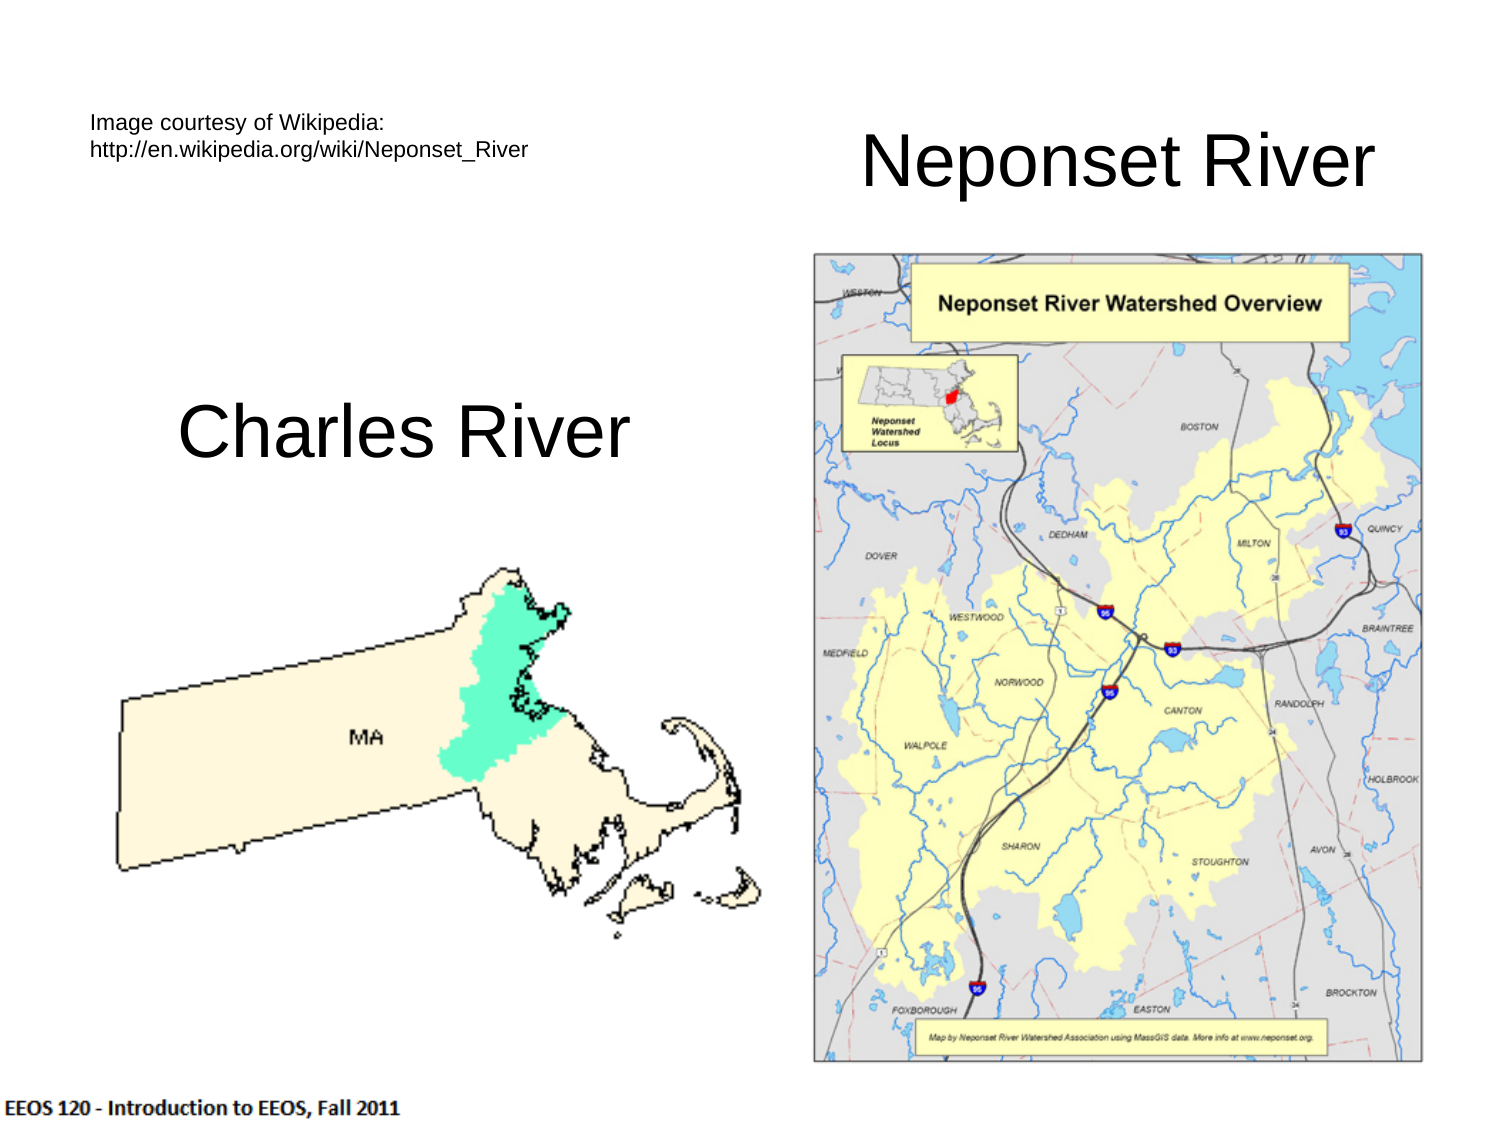

# Neponset River
Image courtesy of Wikipedia: http://en.wikipedia.org/wiki/Neponset_River
Charles River